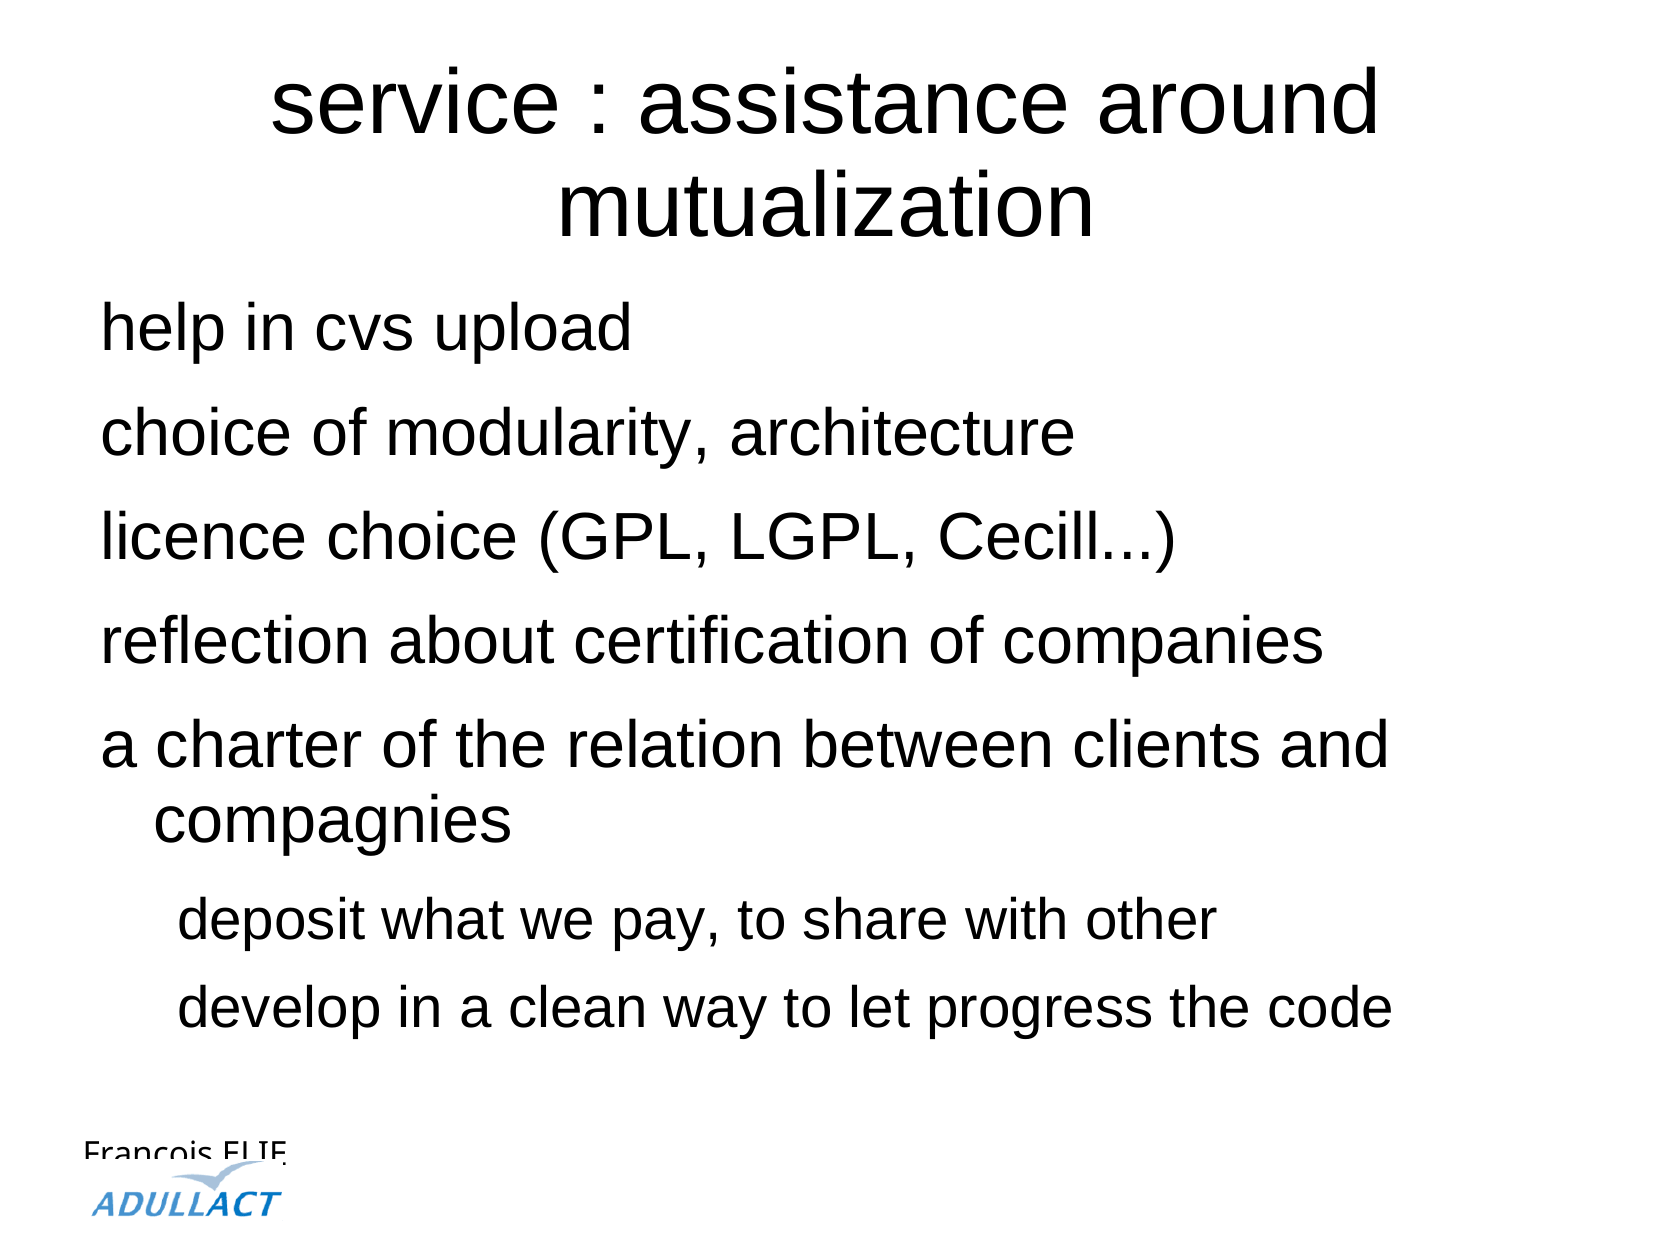

# service : assistance around mutualization
help in cvs upload
choice of modularity, architecture
licence choice (GPL, LGPL, Cecill...)
reflection about certification of companies
a charter of the relation between clients and compagnies
deposit what we pay, to share with other
develop in a clean way to let progress the code